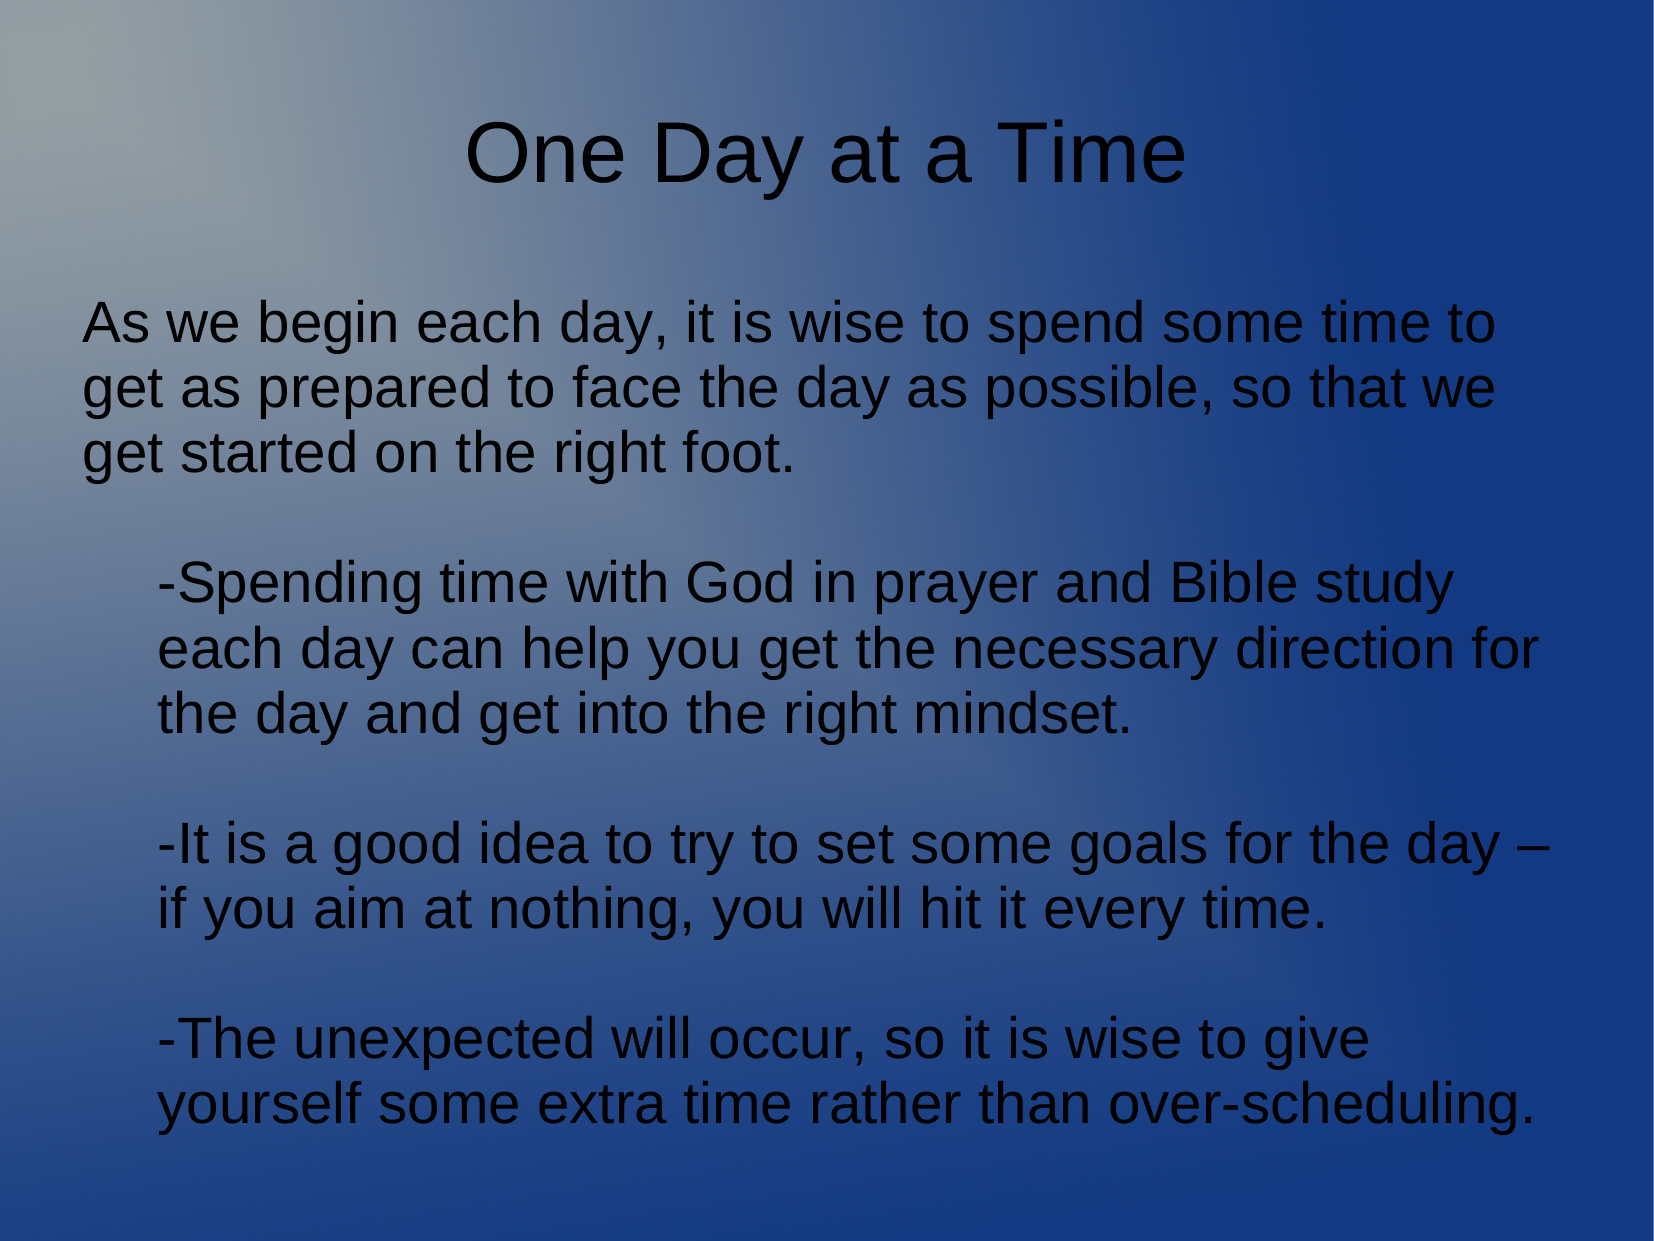

# One Day at a Time
As we begin each day, it is wise to spend some time to get as prepared to face the day as possible, so that we get started on the right foot.
	-Spending time with God in prayer and Bible study 		each day can help you get the necessary direction for 	the day and get into the right mindset.
	-It is a good idea to try to set some goals for the day – 	if you aim at nothing, you will hit it every time.
	-The unexpected will occur, so it is wise to give 			yourself some extra time rather than over-scheduling.